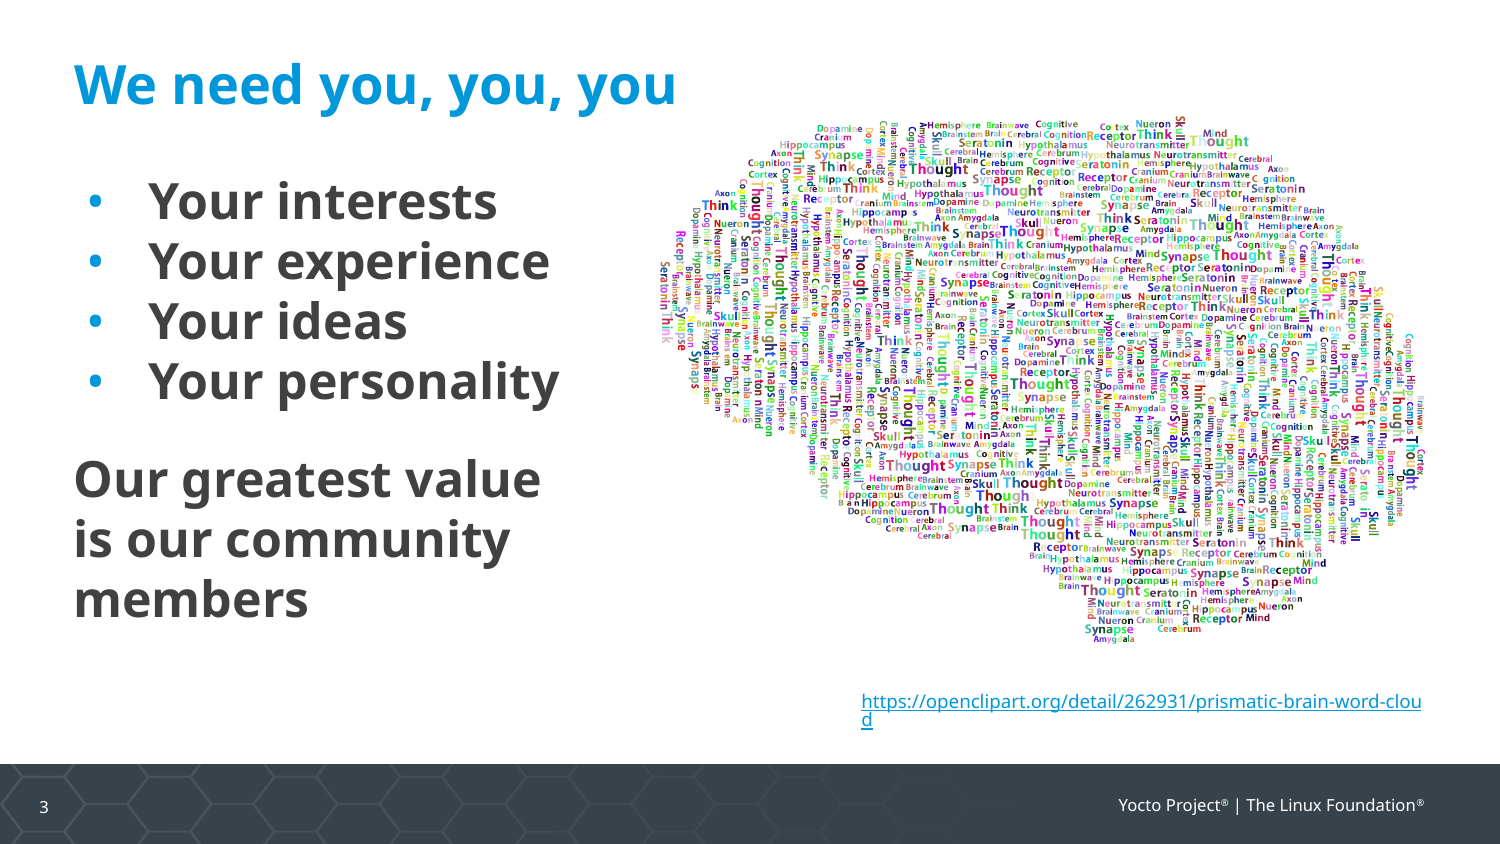

# We need you, you, you
Your interests
Your experience
Your ideas
Your personality
Our greatest value
is our community members
https://openclipart.org/detail/262931/prismatic-brain-word-cloud